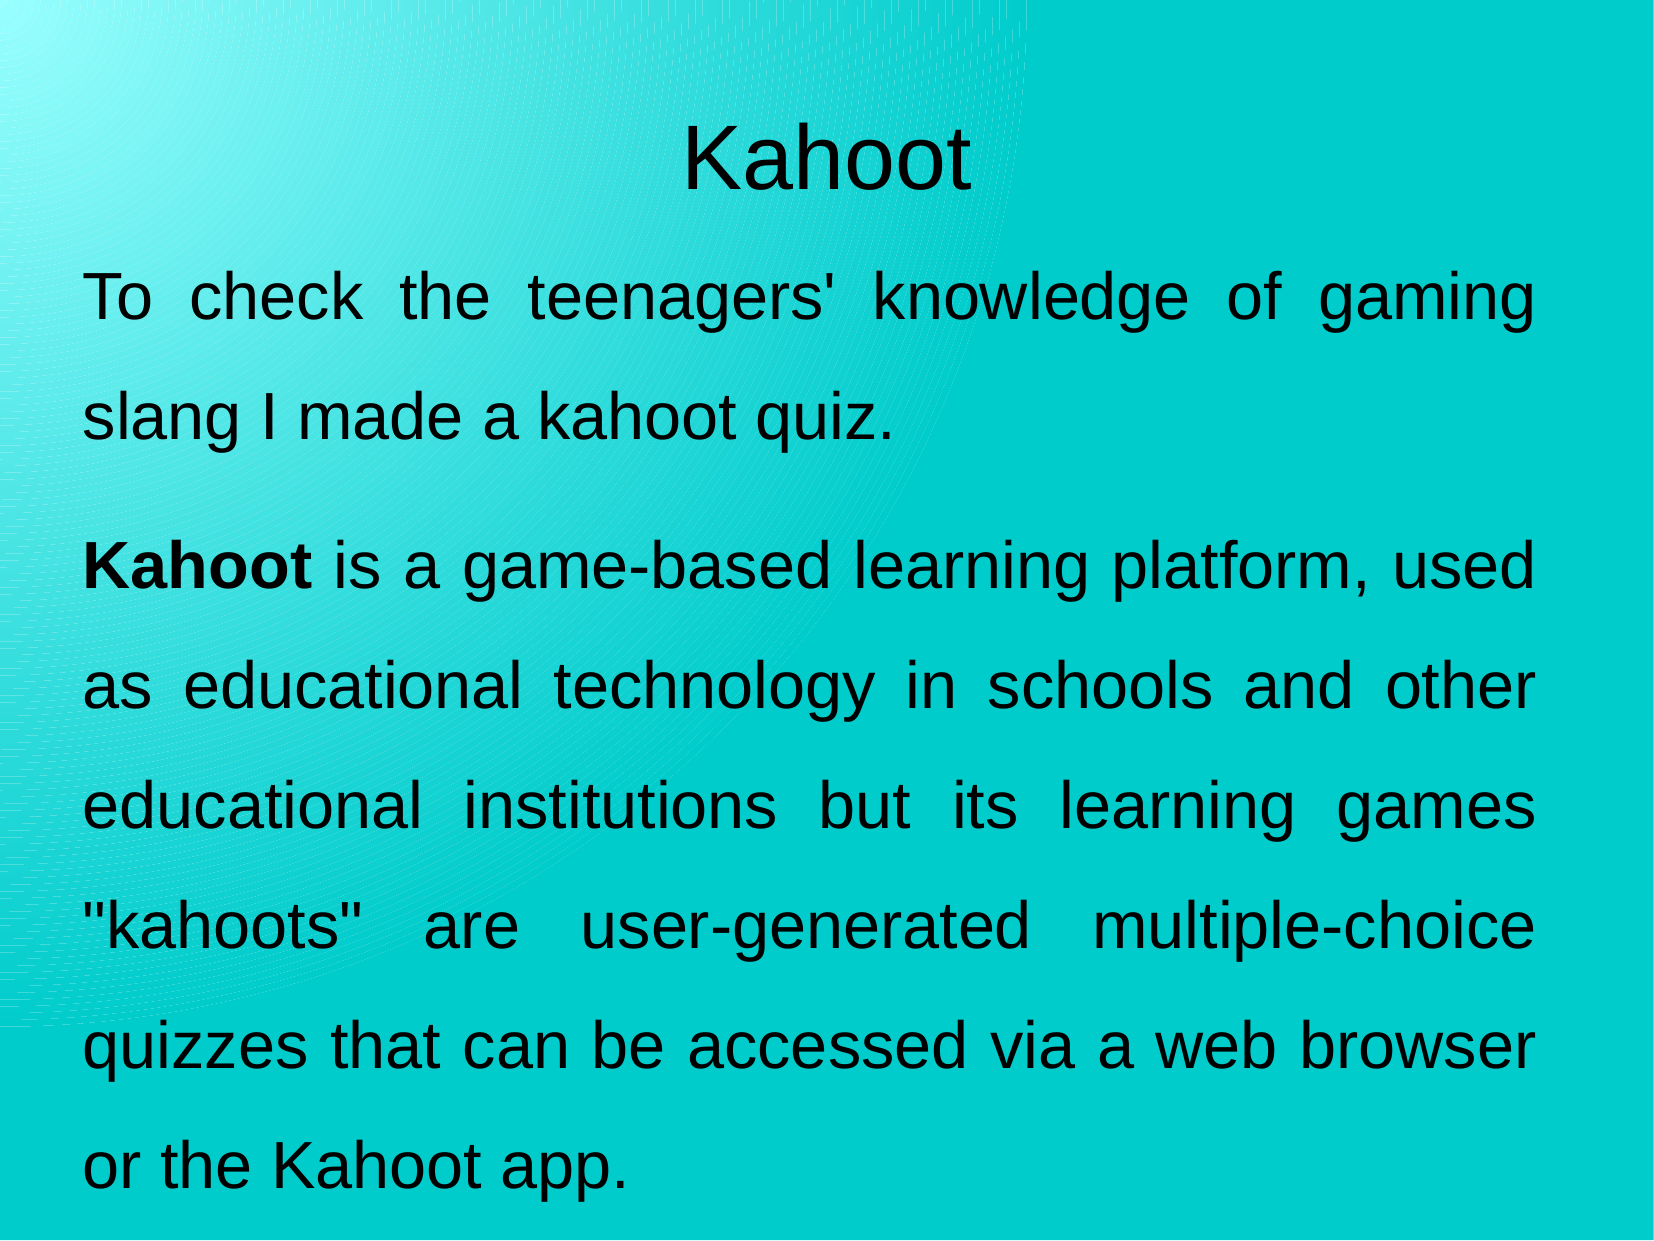

# Kahoot
To check the teenagers' knowledge of gaming slang I made a kahoot quiz.
Kahoot is a game-based learning platform, used as educational technology in schools and other educational institutions but its learning games "kahoots" are user-generated multiple-choice quizzes that can be accessed via a web browser or the Kahoot app.